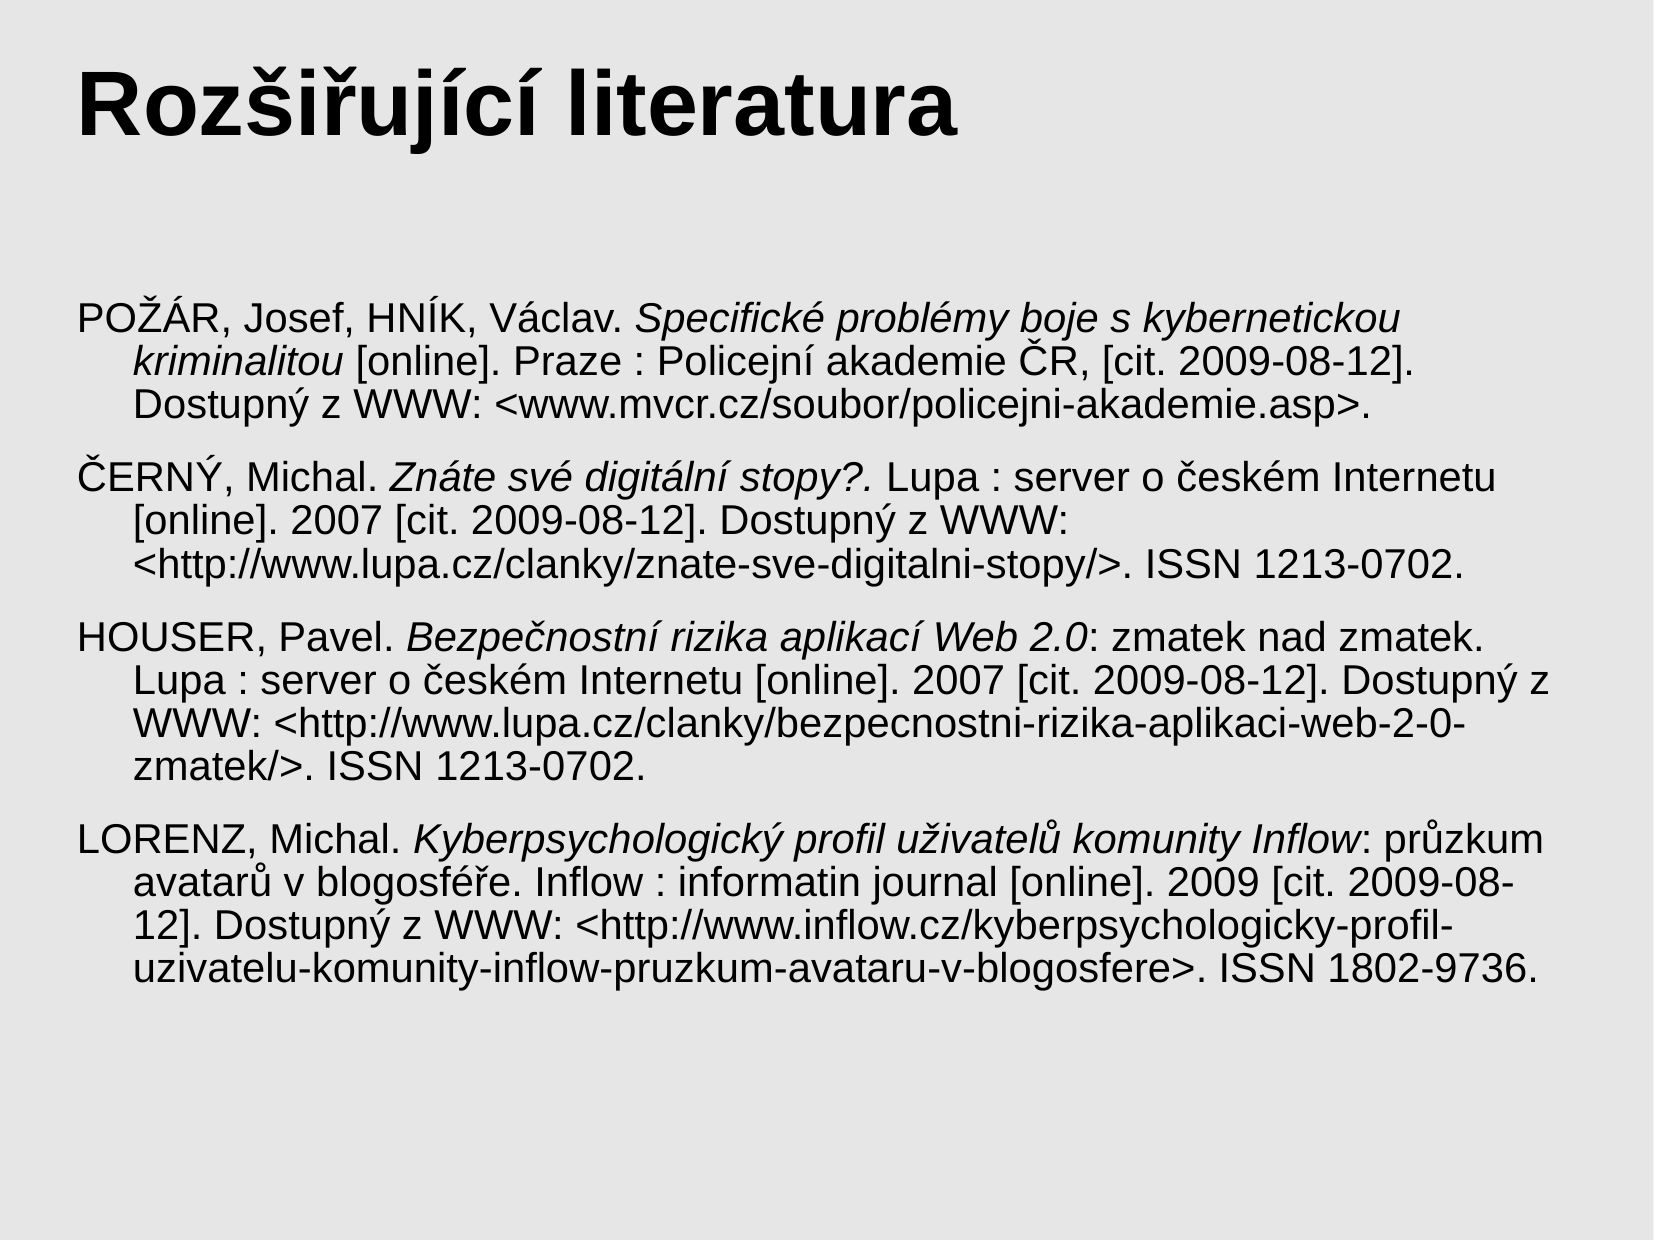

# Rozšiřující literatura
POŽÁR, Josef, HNÍK, Václav. Specifické problémy boje s kybernetickou kriminalitou [online]. Praze : Policejní akademie ČR, [cit. 2009-08-12]. Dostupný z WWW: <www.mvcr.cz/soubor/policejni-akademie.asp>.
ČERNÝ, Michal. Znáte své digitální stopy?. Lupa : server o českém Internetu [online]. 2007 [cit. 2009-08-12]. Dostupný z WWW: <http://www.lupa.cz/clanky/znate-sve-digitalni-stopy/>. ISSN 1213-0702.
HOUSER, Pavel. Bezpečnostní rizika aplikací Web 2.0: zmatek nad zmatek. Lupa : server o českém Internetu [online]. 2007 [cit. 2009-08-12]. Dostupný z WWW: <http://www.lupa.cz/clanky/bezpecnostni-rizika-aplikaci-web-2-0-zmatek/>. ISSN 1213-0702.
LORENZ, Michal. Kyberpsychologický profil uživatelů komunity Inflow: průzkum avatarů v blogosféře. Inflow : informatin journal [online]. 2009 [cit. 2009-08-12]. Dostupný z WWW: <http://www.inflow.cz/kyberpsychologicky-profil-uzivatelu-komunity-inflow-pruzkum-avataru-v-blogosfere>. ISSN 1802-9736.